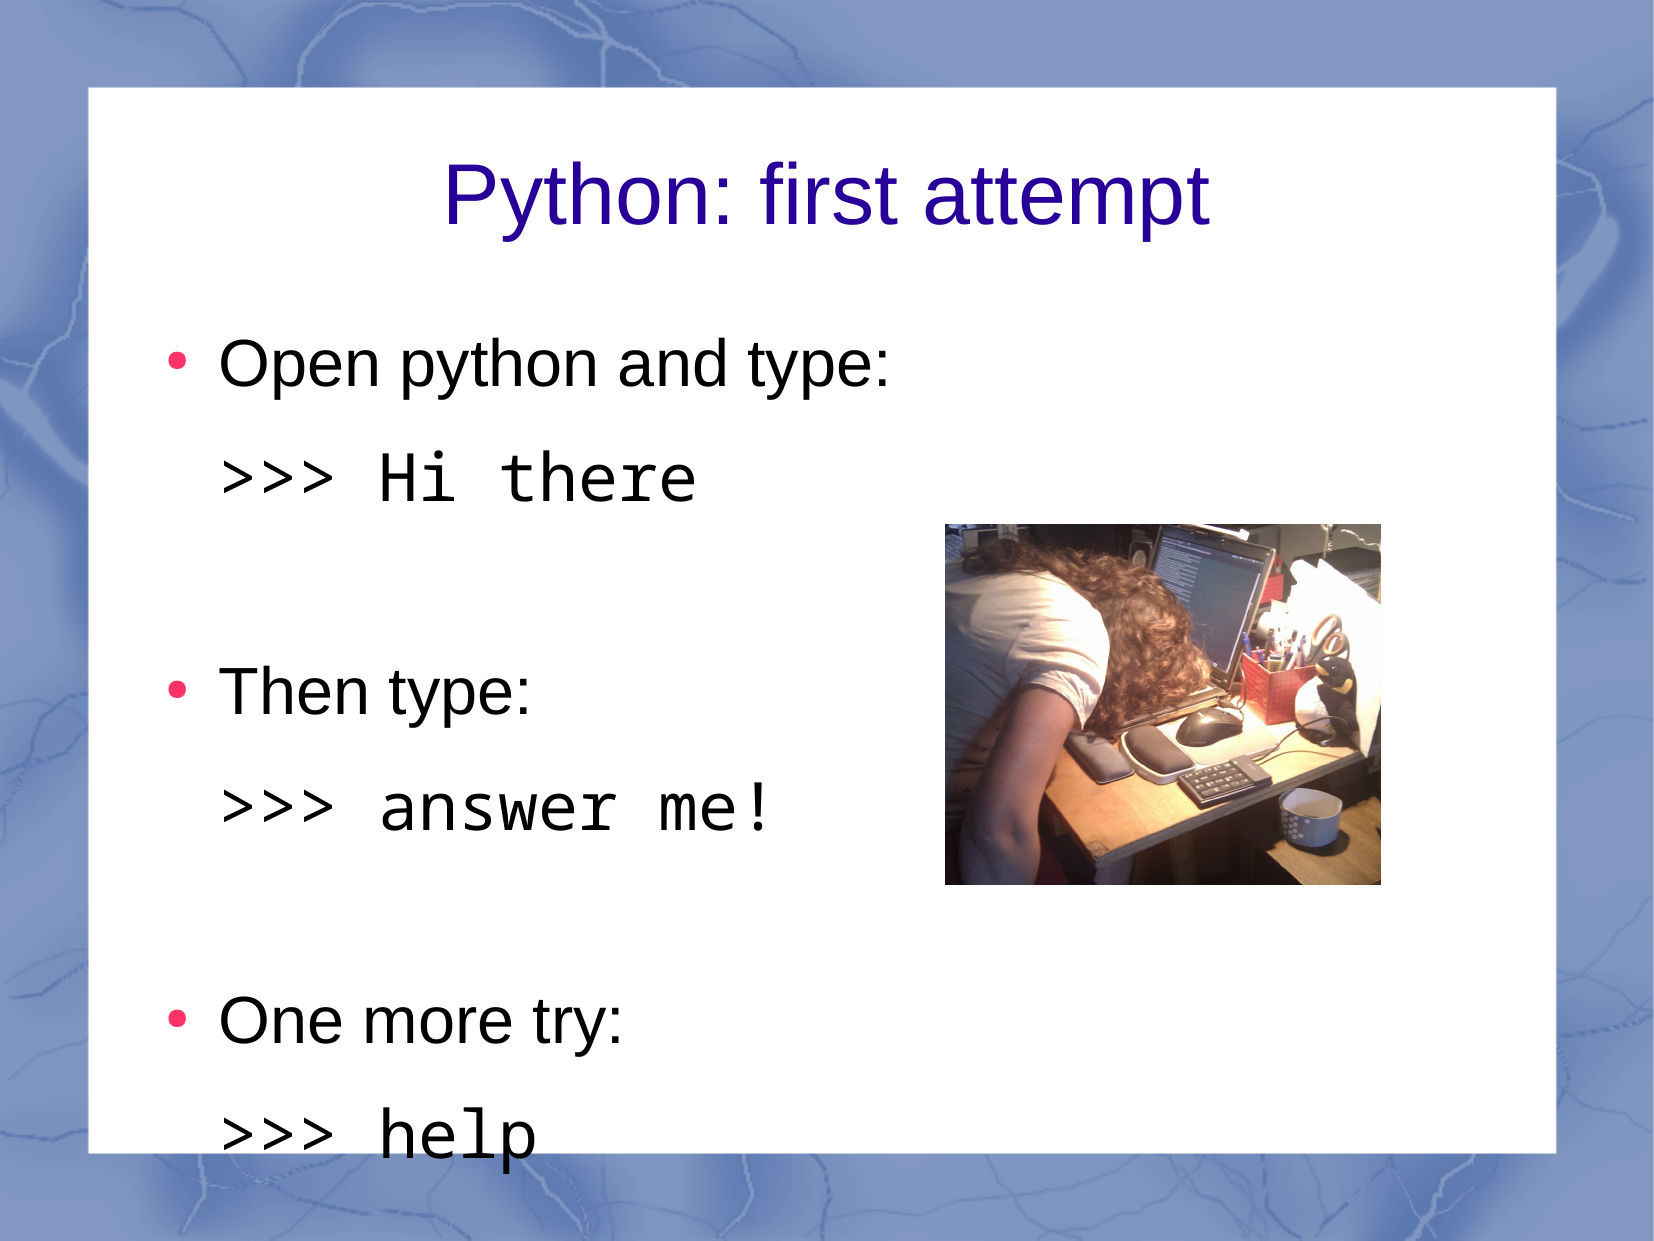

# Python: first attempt
Open python and type:
>>> Hi there
Then type:
>>> answer me!
One more try:
>>> help